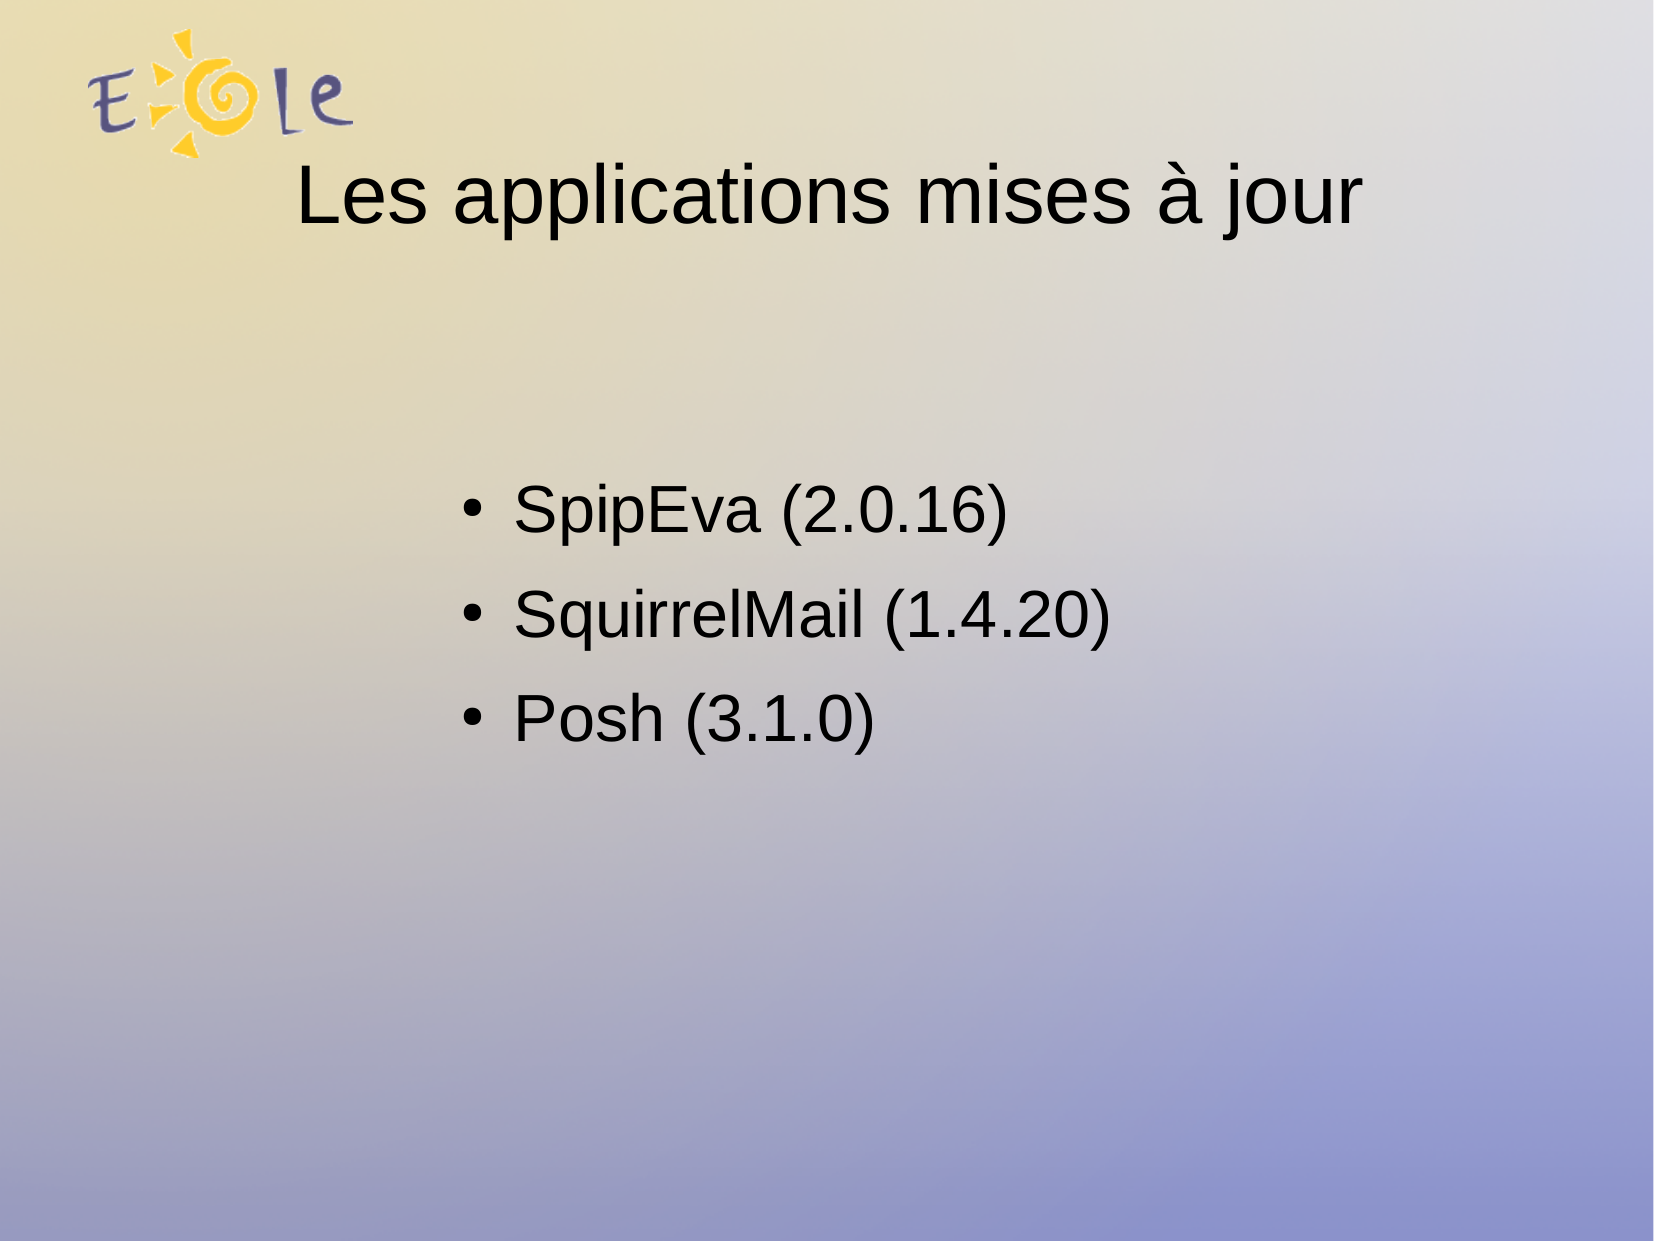

# Les applications mises à jour
SpipEva (2.0.16)
SquirrelMail (1.4.20)
Posh (3.1.0)